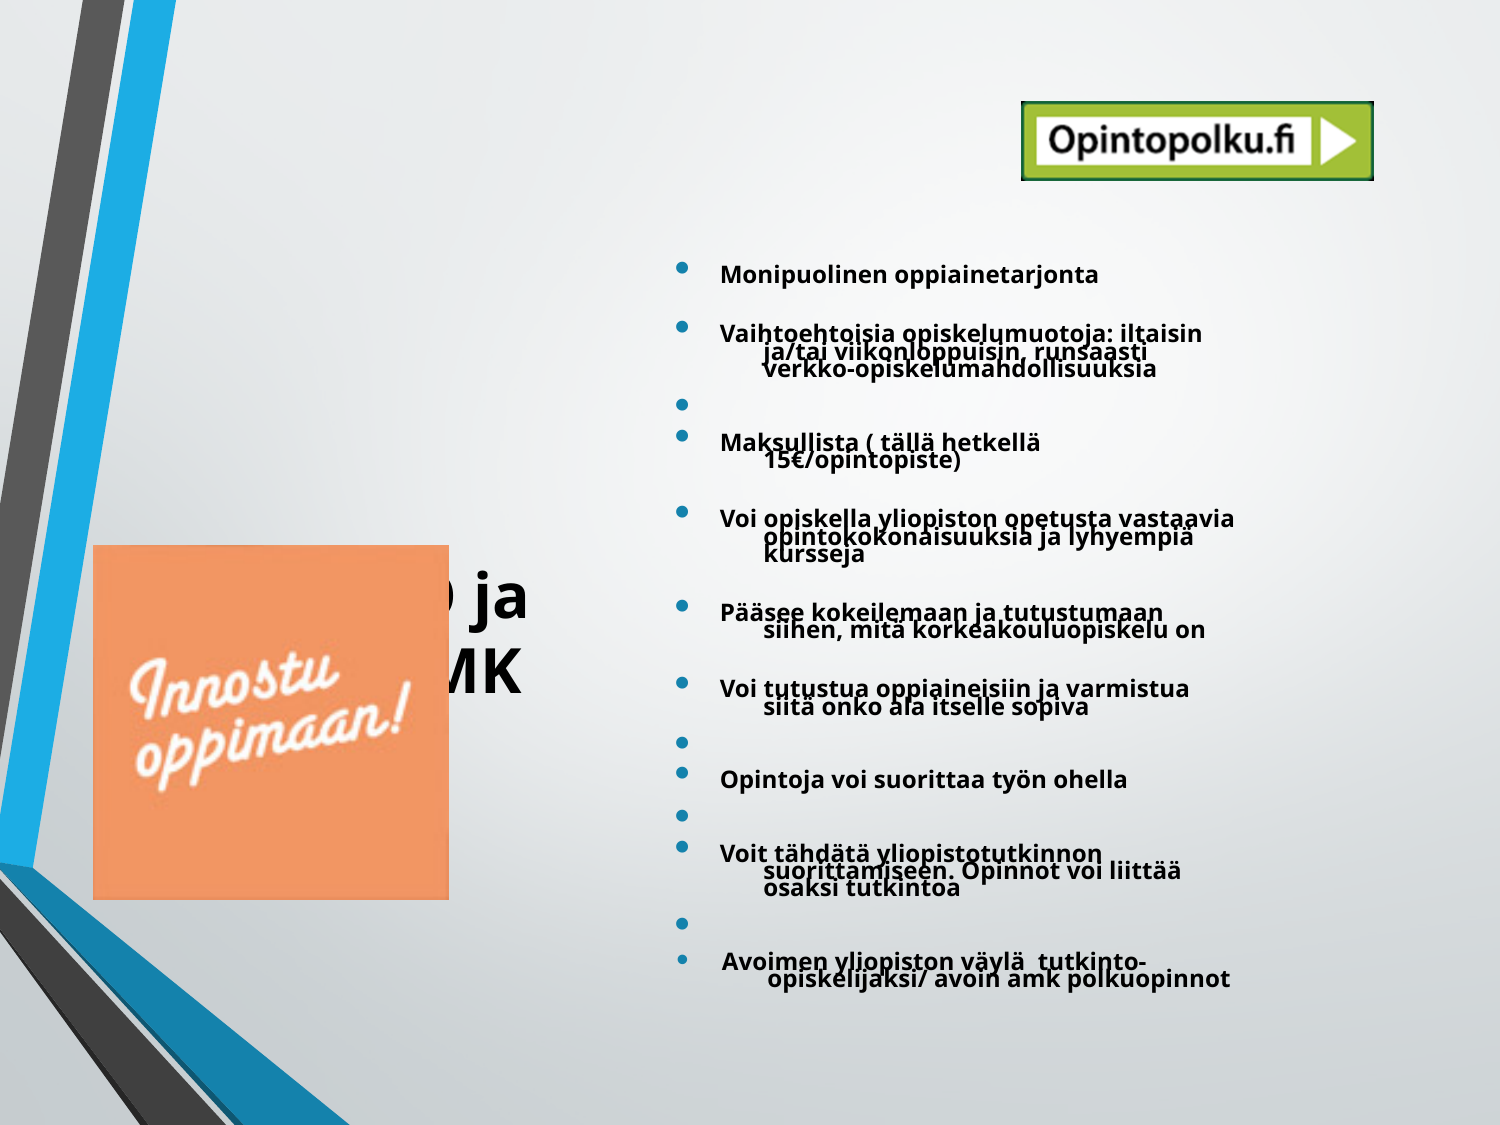

# AVOIN YO ja AVOIN AMK
Monipuolinen oppiainetarjonta
Vaihtoehtoisia opiskelumuotoja: iltaisin ja/tai viikonloppuisin, runsaasti verkko-opiskelumahdollisuuksia
Maksullista ( tällä hetkellä 15€/opintopiste)
Voi opiskella yliopiston opetusta vastaavia opintokokonaisuuksia ja lyhyempiä kursseja
Pääsee kokeilemaan ja tutustumaan siihen, mitä korkeakouluopiskelu on
Voi tutustua oppiaineisiin ja varmistua siitä onko ala itselle sopiva
Opintoja voi suorittaa työn ohella
Voit tähdätä yliopistotutkinnon suorittamiseen. Opinnot voi liittää osaksi tutkintoa
Avoimen yliopiston väylä  tutkinto-opiskelijaksi/ avoin amk polkuopinnot